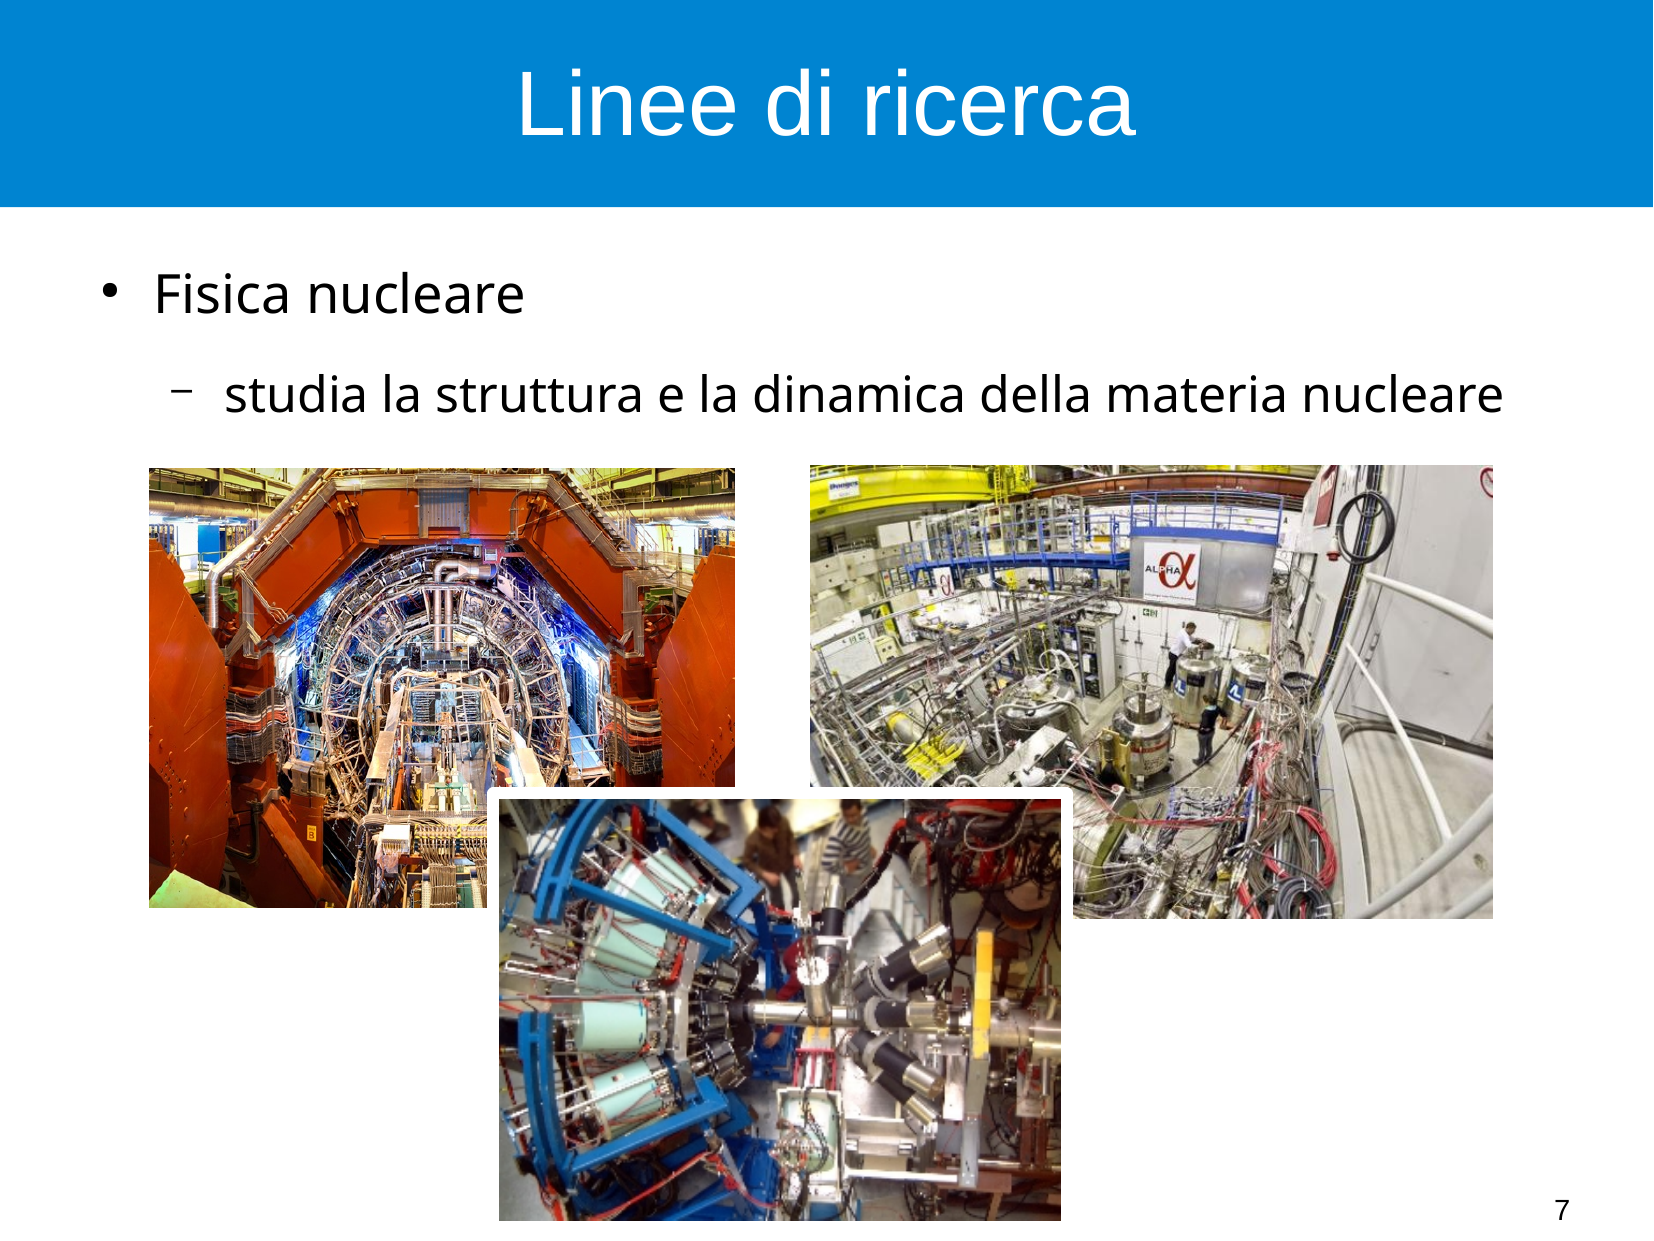

# Linee di ricerca
Fisica nucleare
studia la struttura e la dinamica della materia nucleare
7